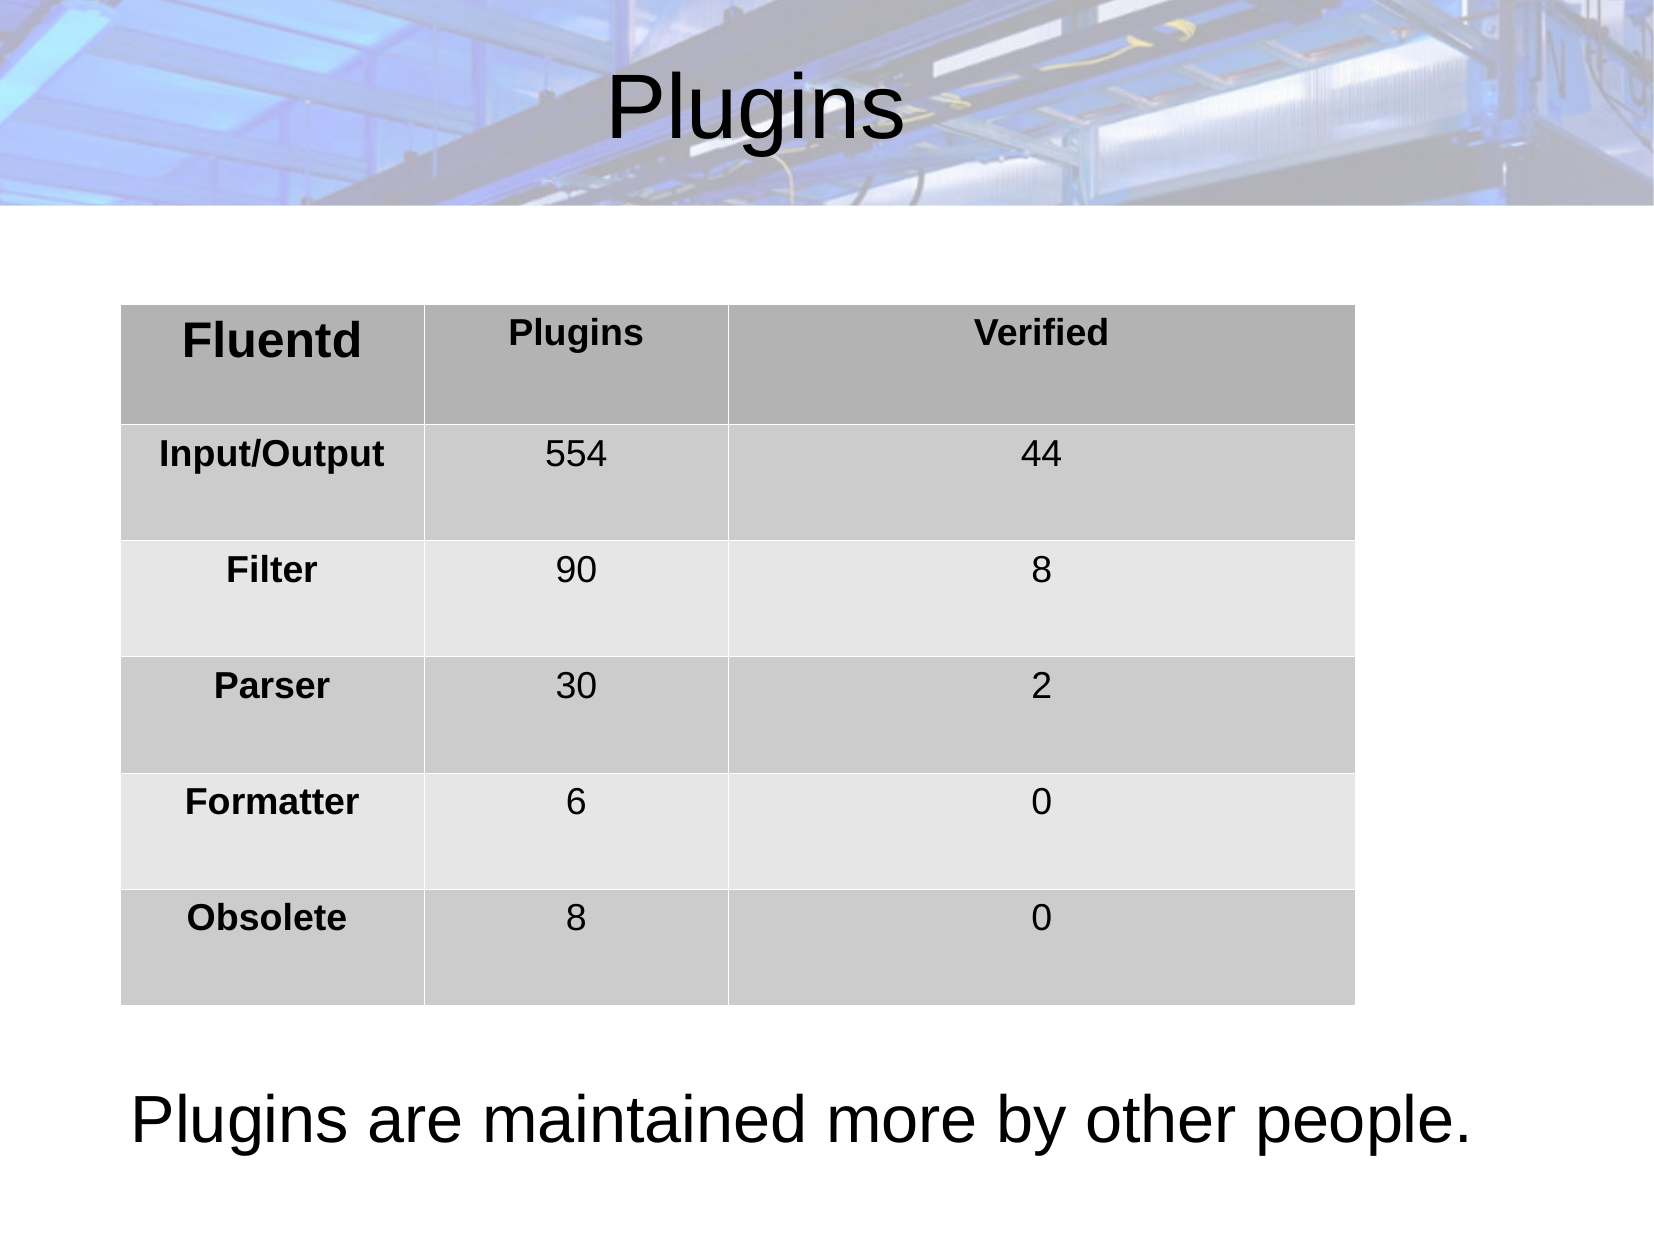

# Plugins
| Fluentd | Plugins | Verified |
| --- | --- | --- |
| Input/Output | 554 | 44 |
| Filter | 90 | 8 |
| Parser | 30 | 2 |
| Formatter | 6 | 0 |
| Obsolete | 8 | 0 |
Plugins are maintained more by other people.